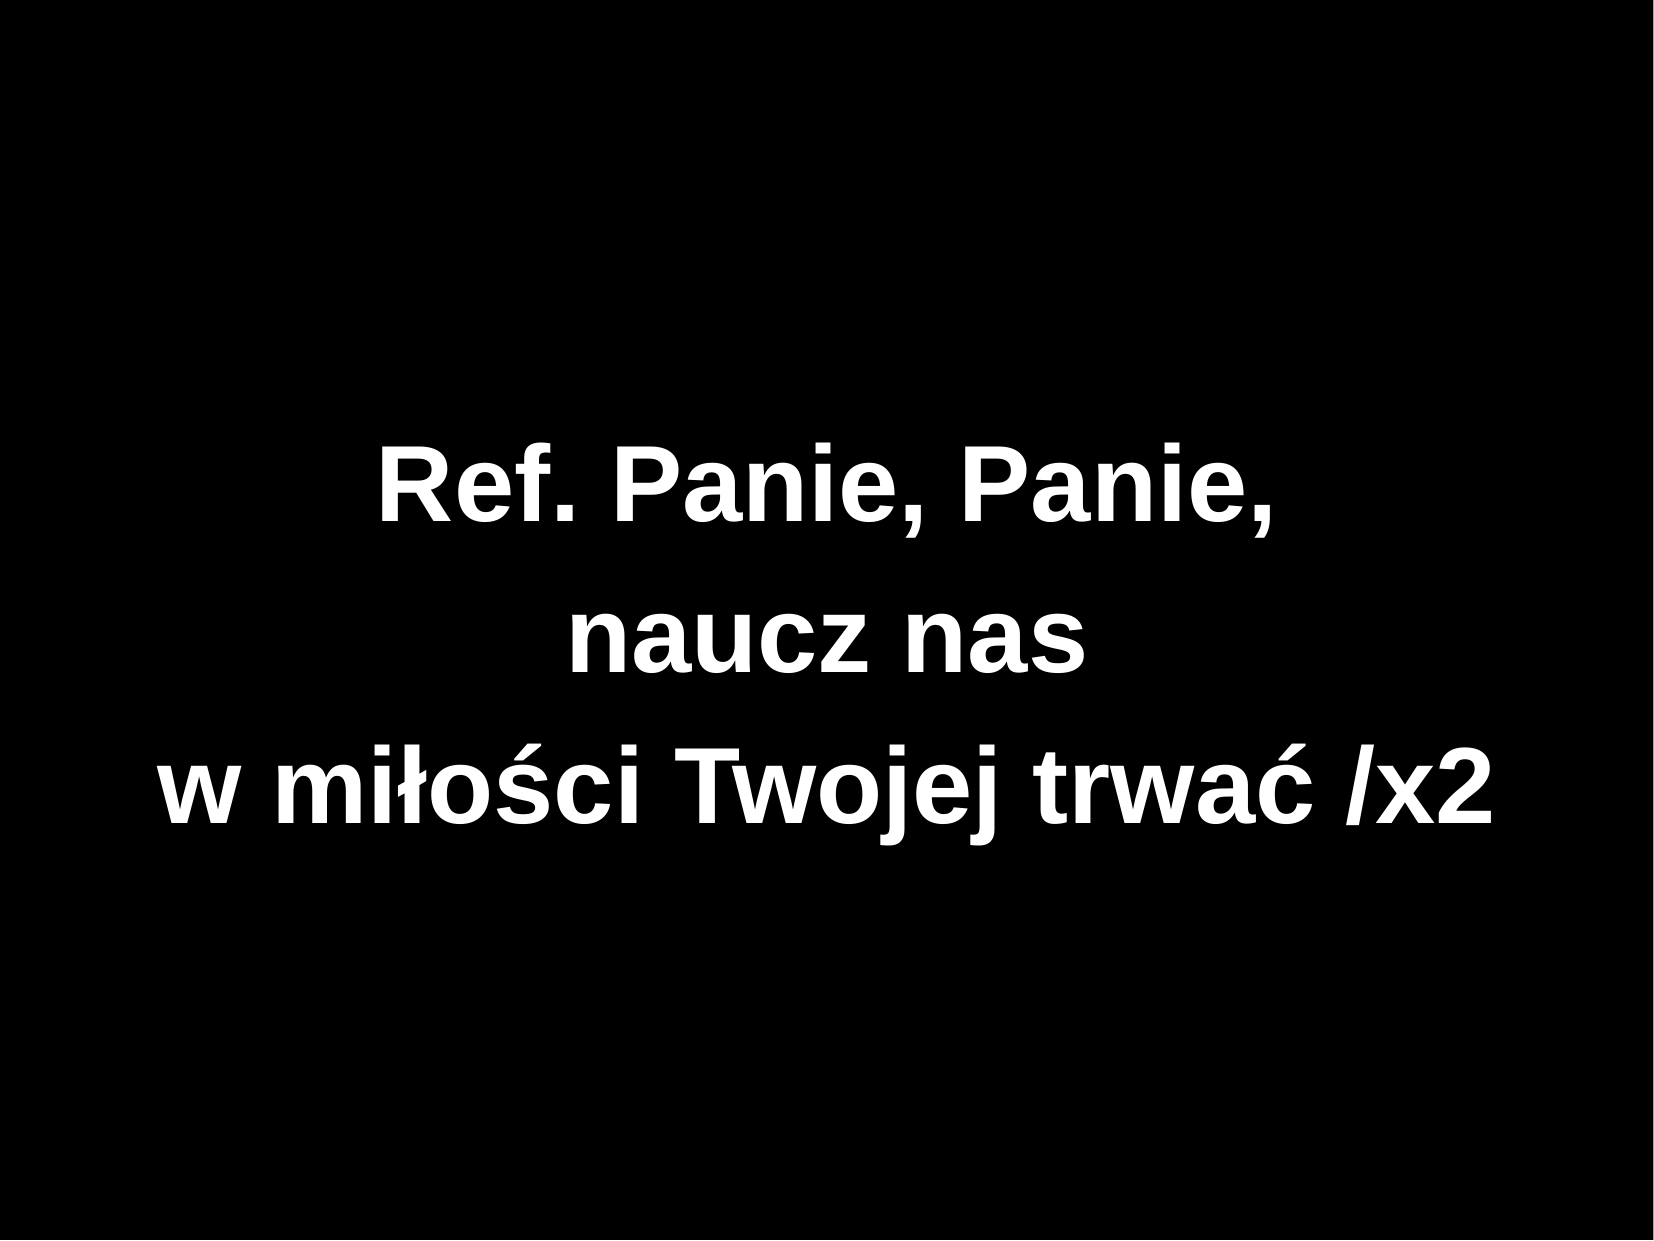

# Ref. Panie, Panie,
naucz nas
w miłości Twojej trwać /x2